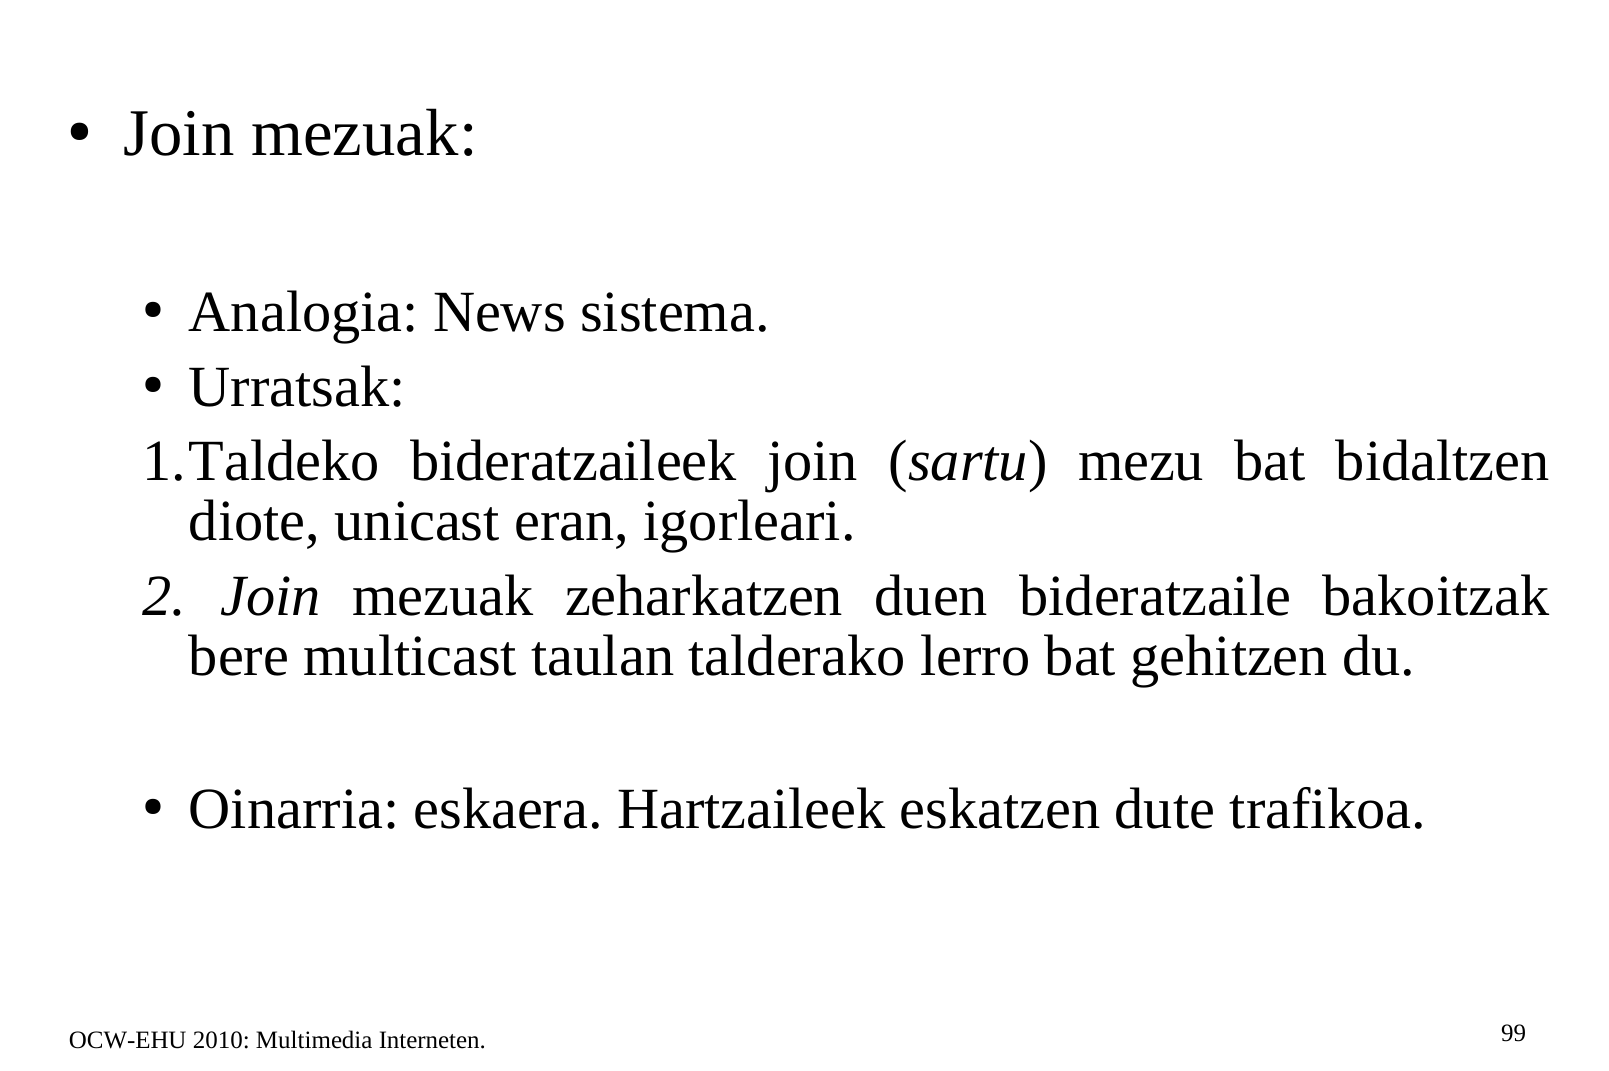

# Join mezuak:
Analogia: News sistema.
Urratsak:
Taldeko bideratzaileek join (sartu) mezu bat bidaltzen diote, unicast eran, igorleari.
 Join mezuak zeharkatzen duen bideratzaile bakoitzak bere multicast taulan talderako lerro bat gehitzen du.
Oinarria: eskaera. Hartzaileek eskatzen dute trafikoa.
99